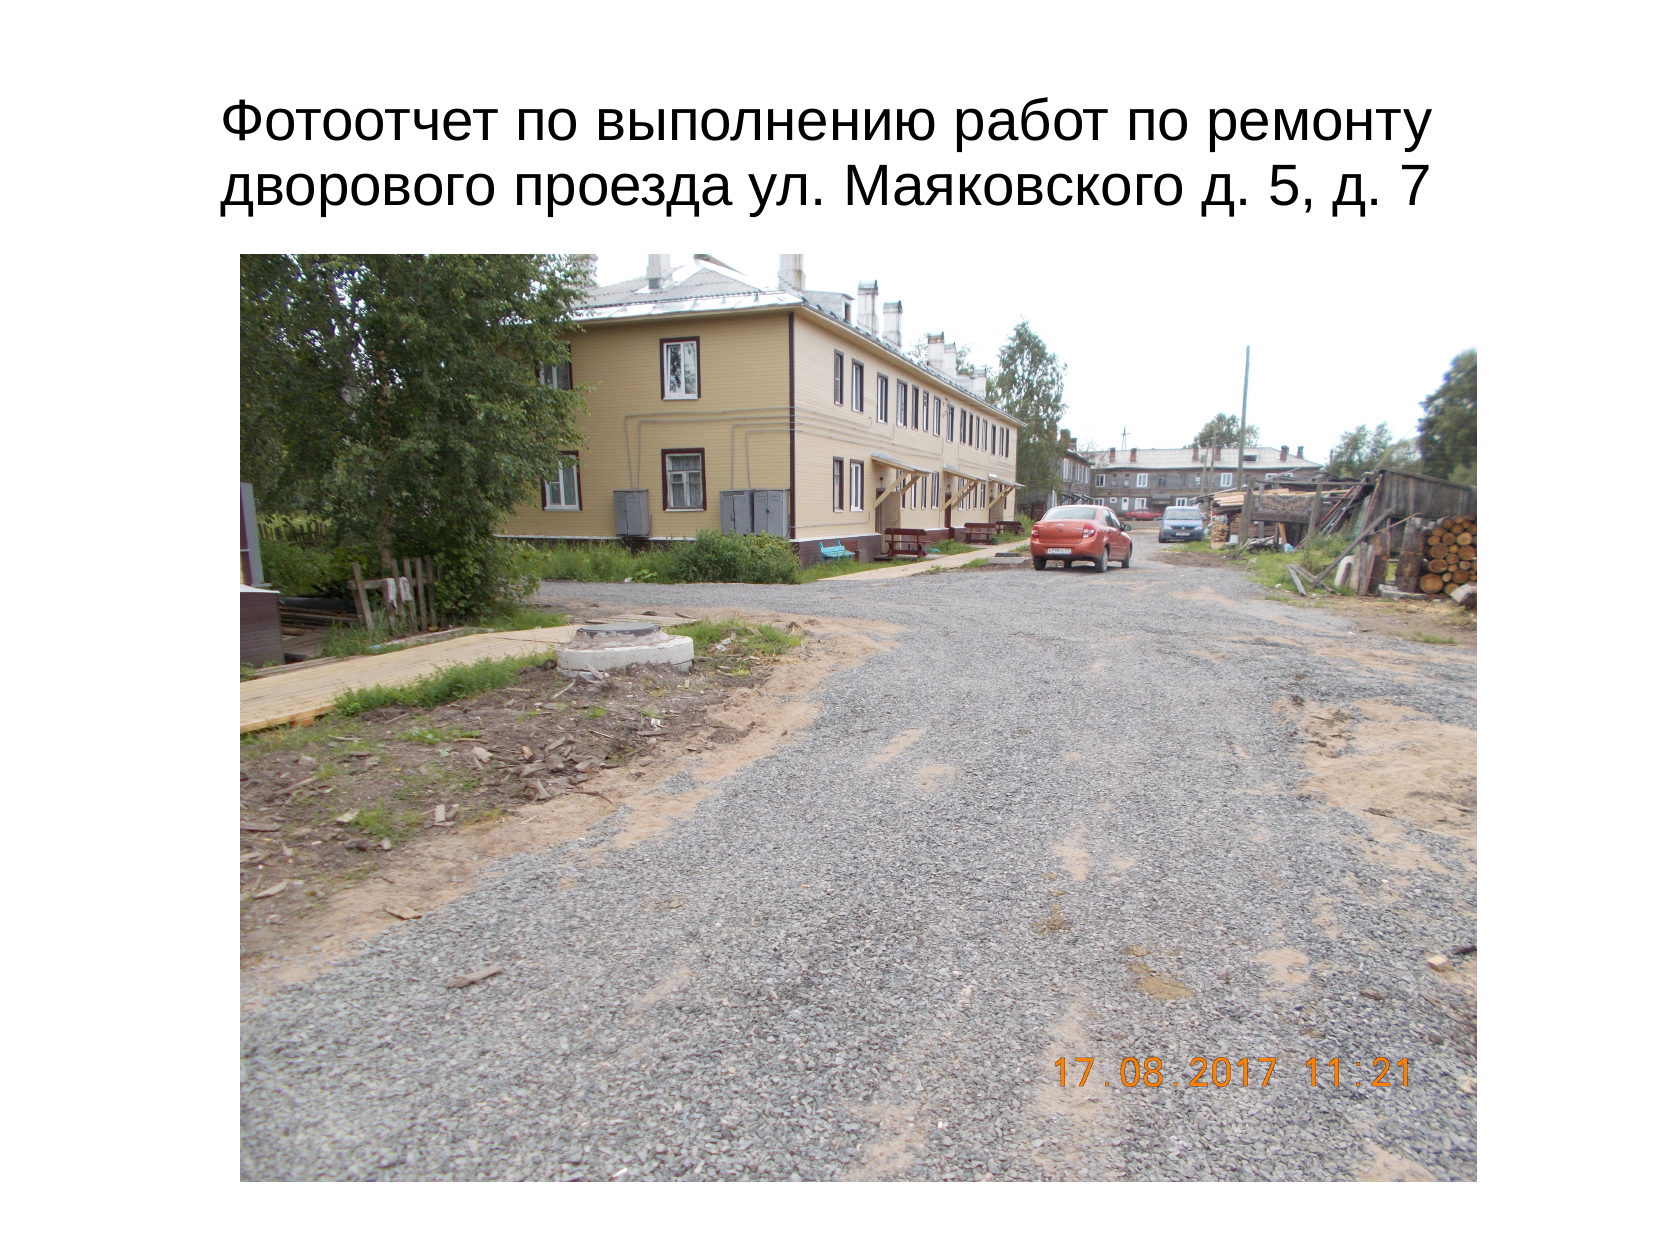

# Фотоотчет по выполнению работ по ремонту дворового проезда ул. Маяковского д. 5, д. 7